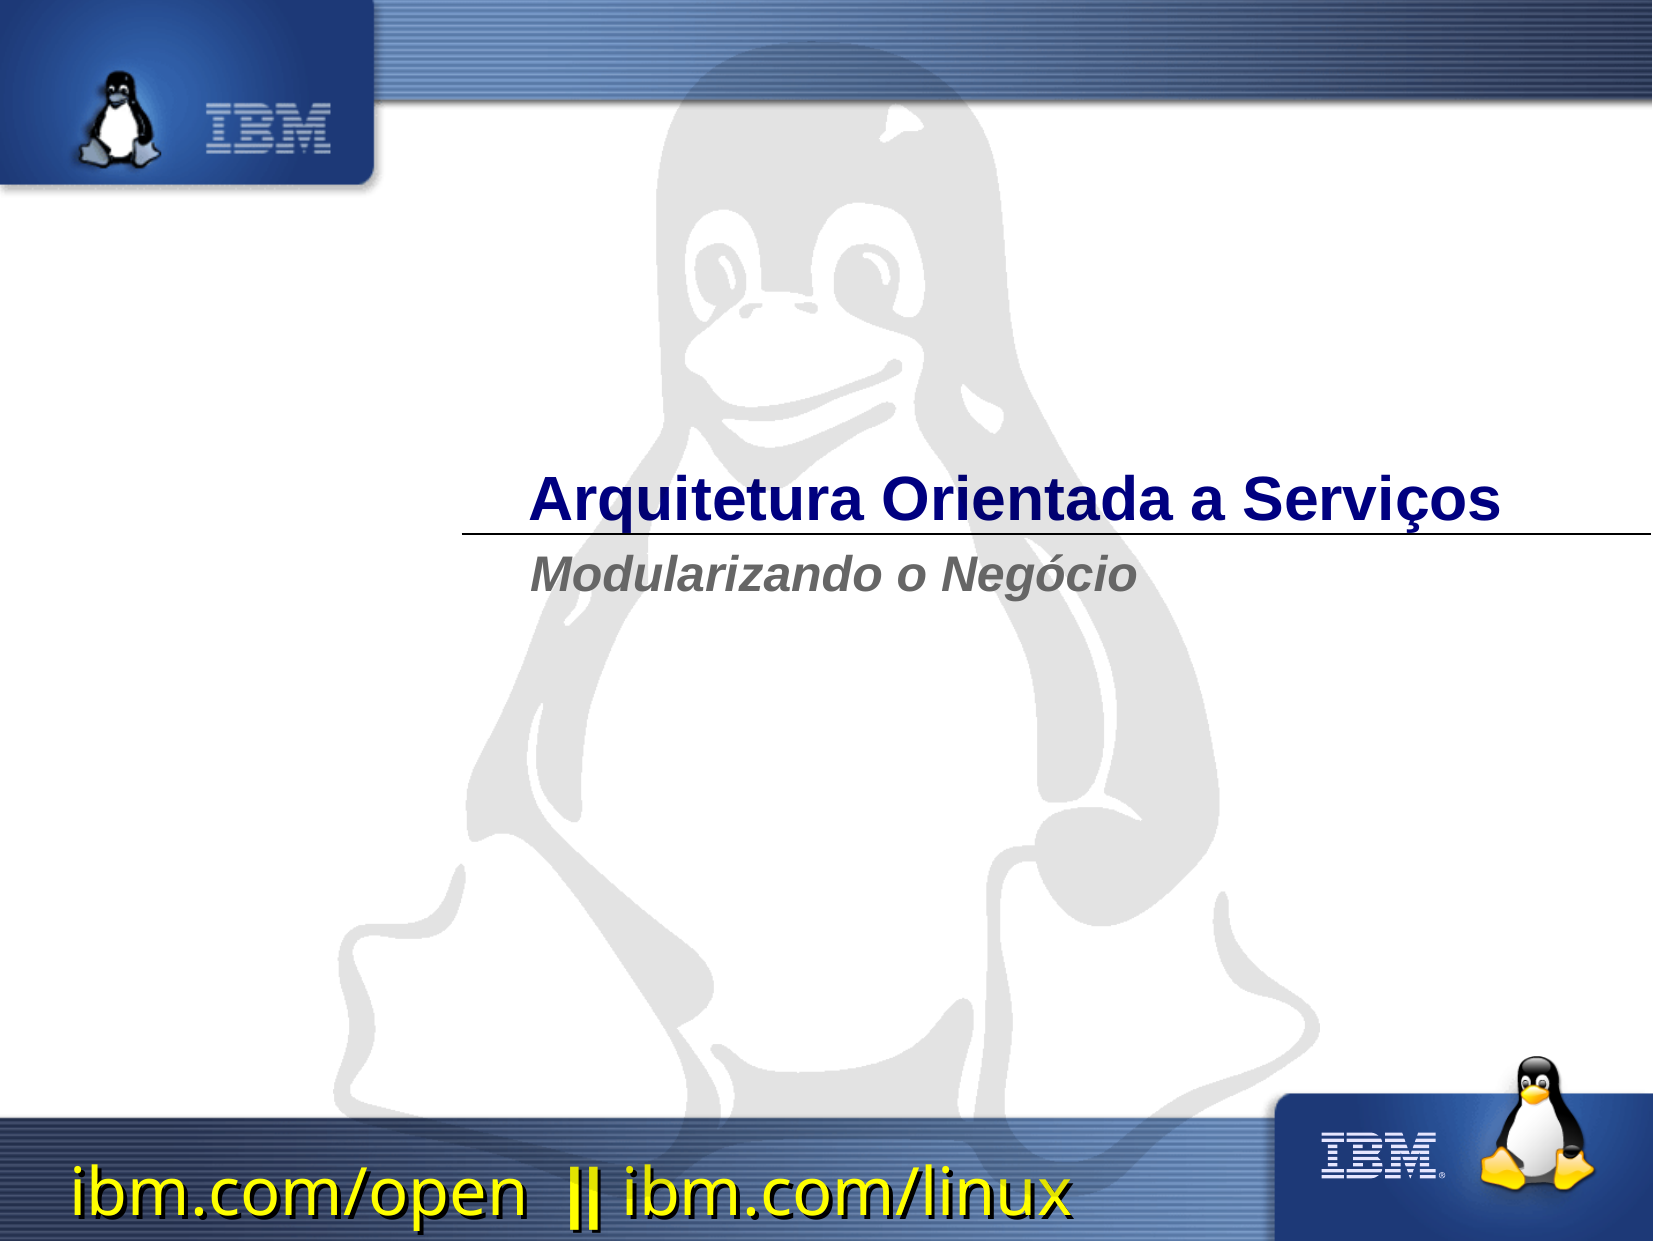

Arquitetura Orientada a Serviços
Modularizando o Negócio